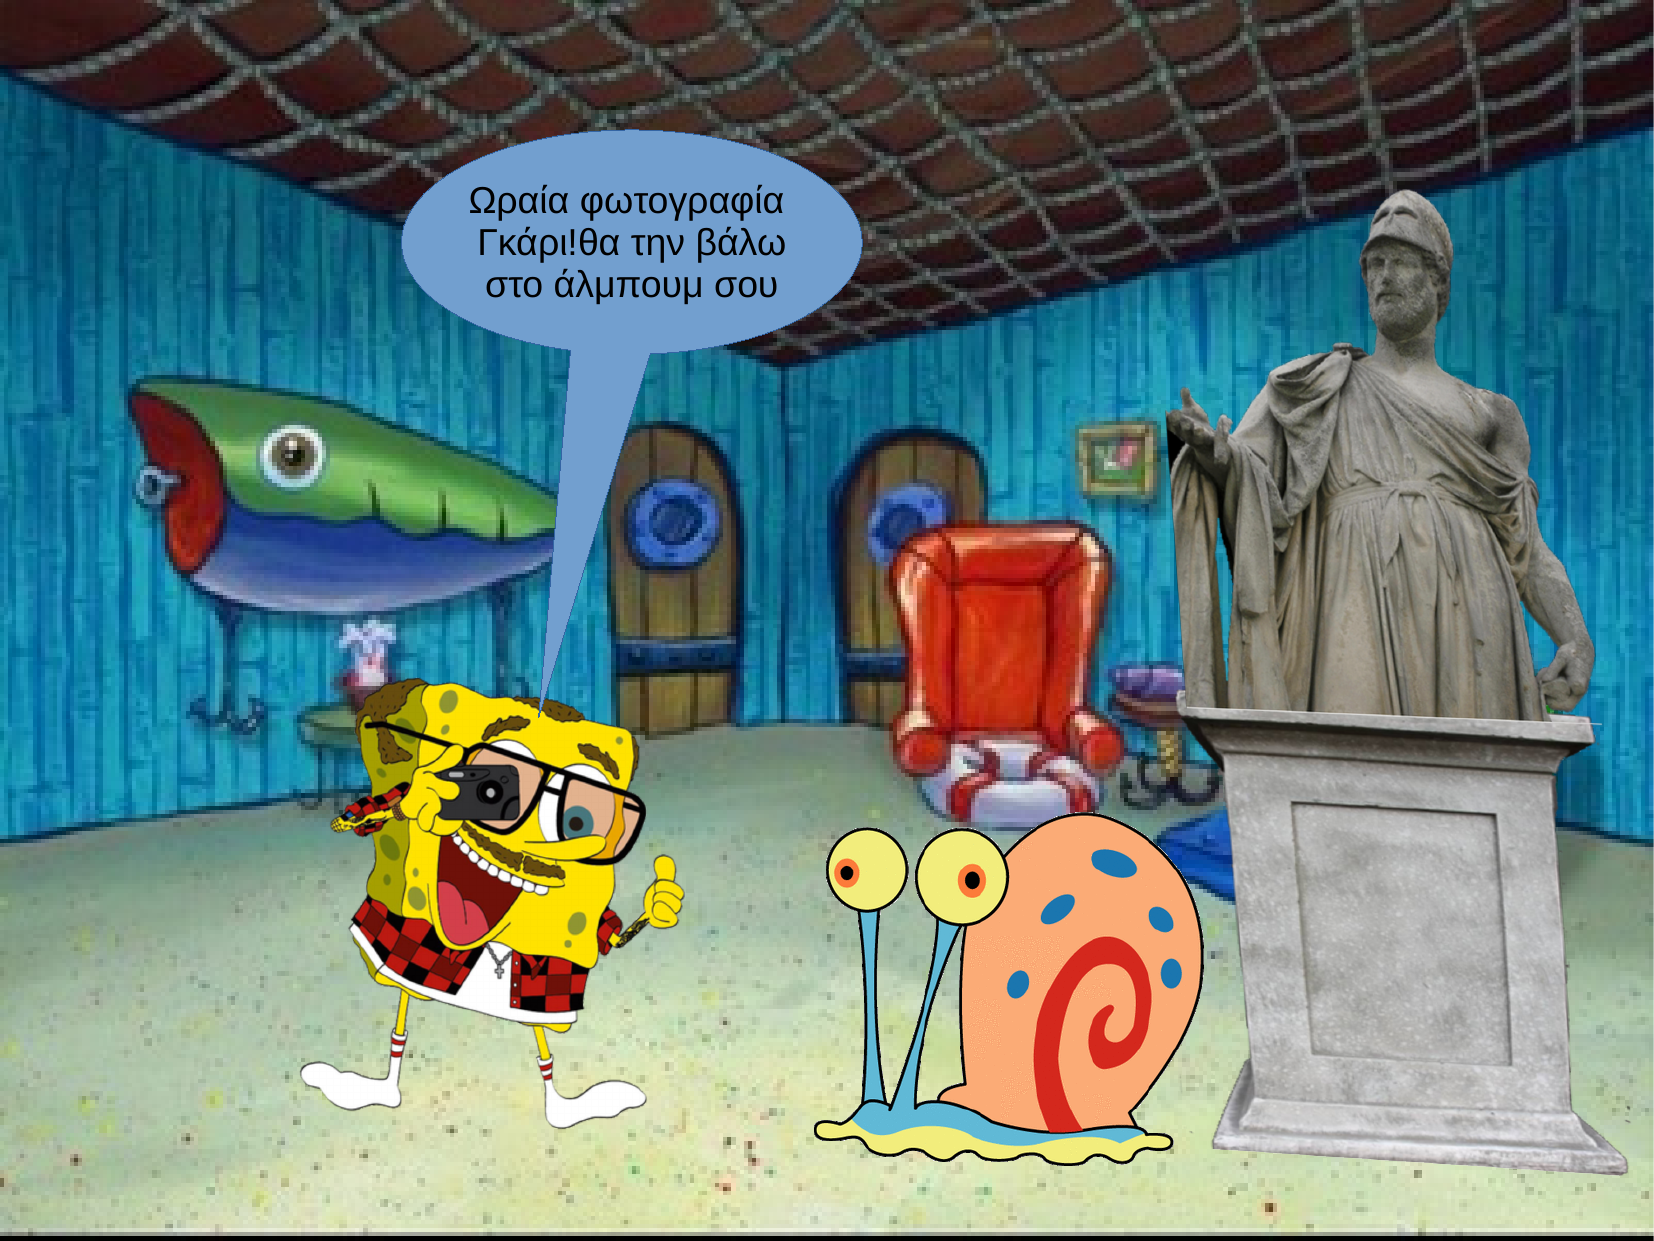

Ωραία φωτογραφία
Γκάρι!θα την βάλω
στο άλμπουμ σου